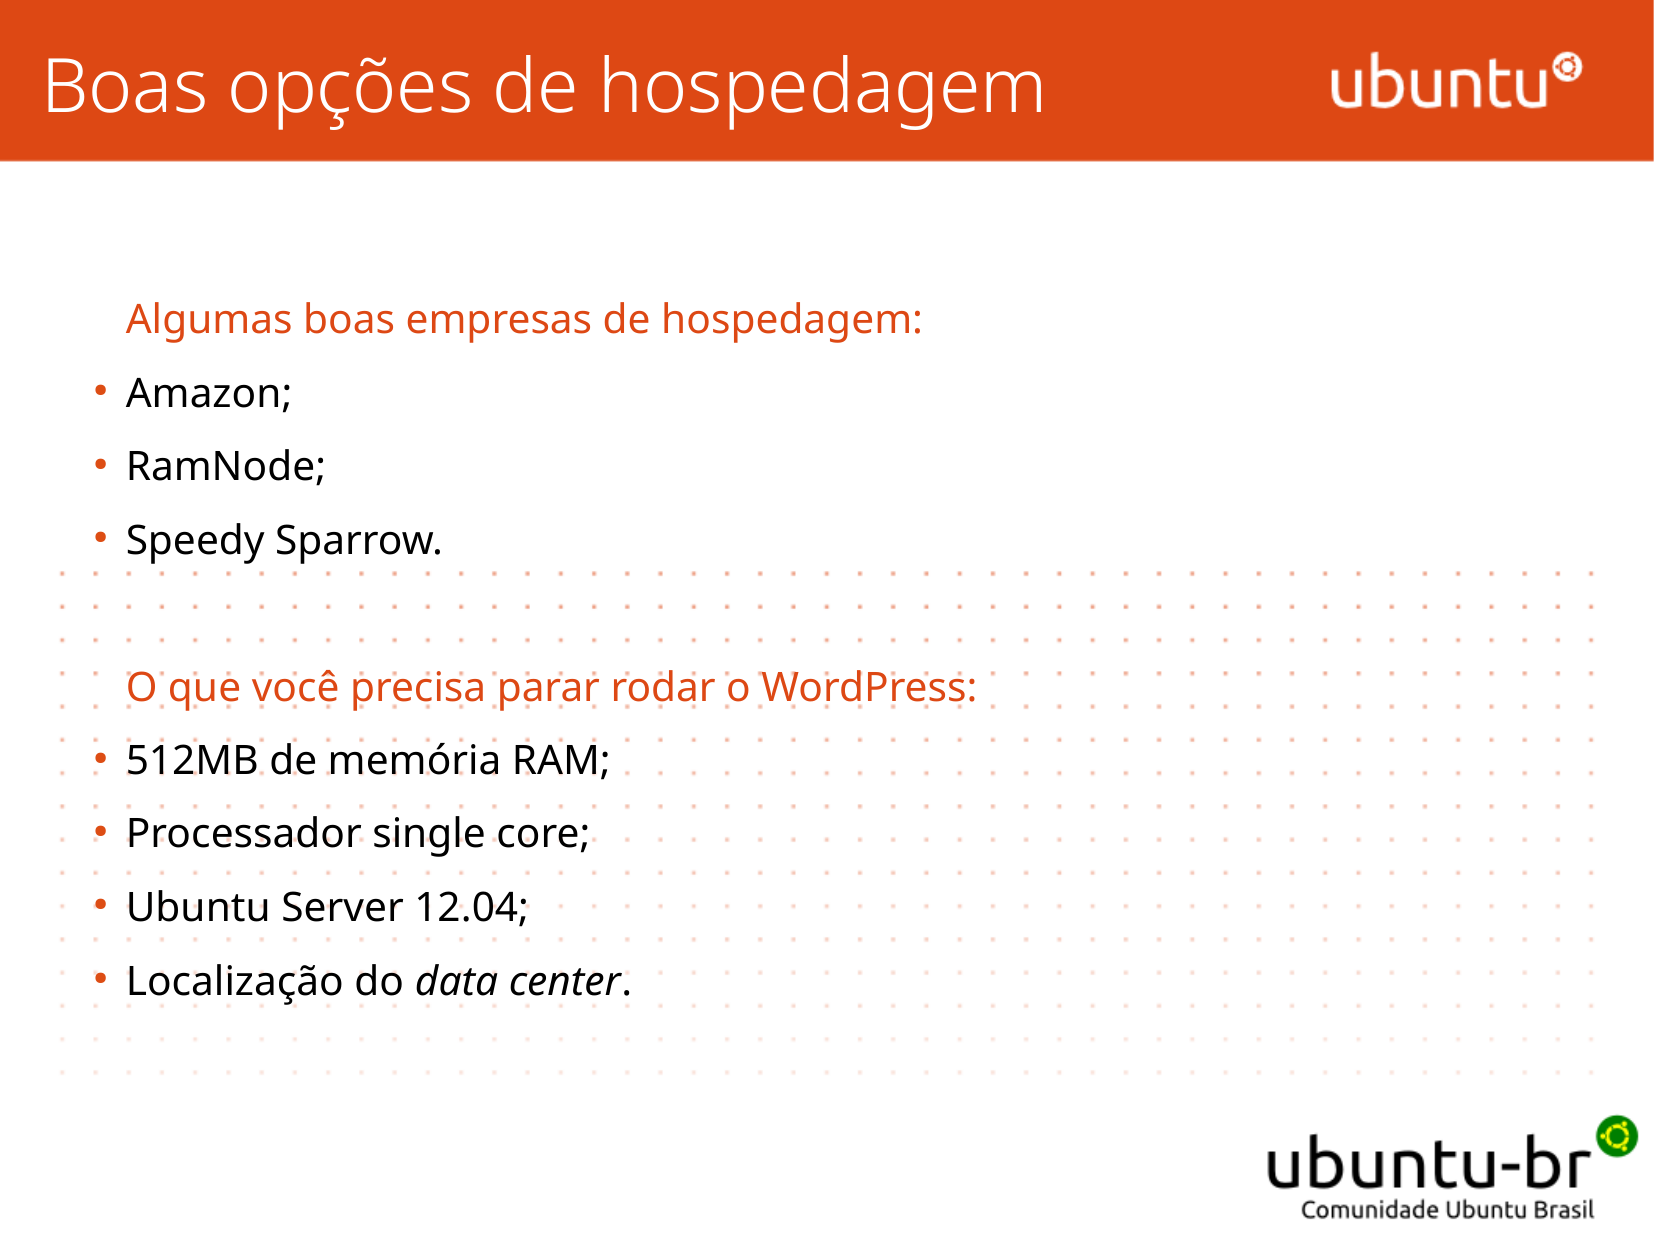

# Boas opções de hospedagem
Algumas boas empresas de hospedagem:
Amazon;
RamNode;
Speedy Sparrow.
O que você precisa parar rodar o WordPress:
512MB de memória RAM;
Processador single core;
Ubuntu Server 12.04;
Localização do data center.